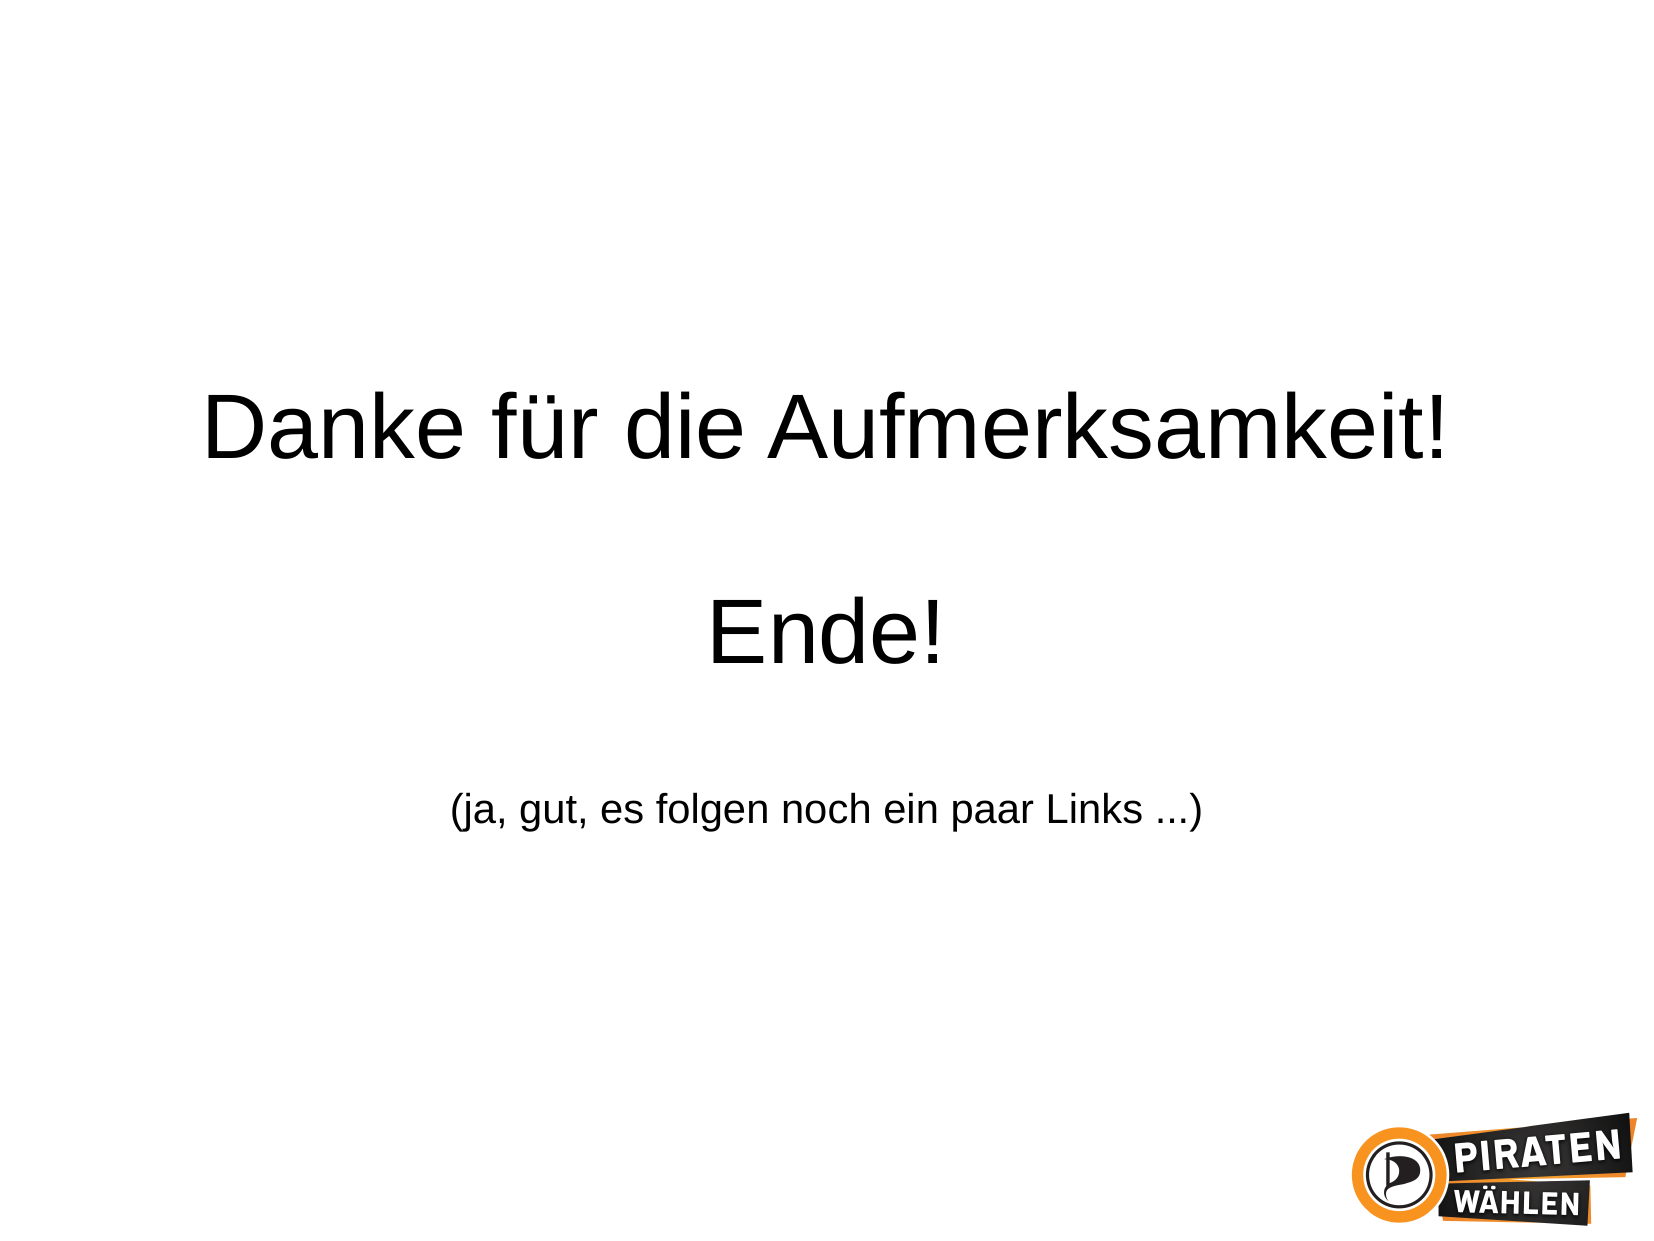

# Danke für die Aufmerksamkeit!
Ende!
(ja, gut, es folgen noch ein paar Links ...)